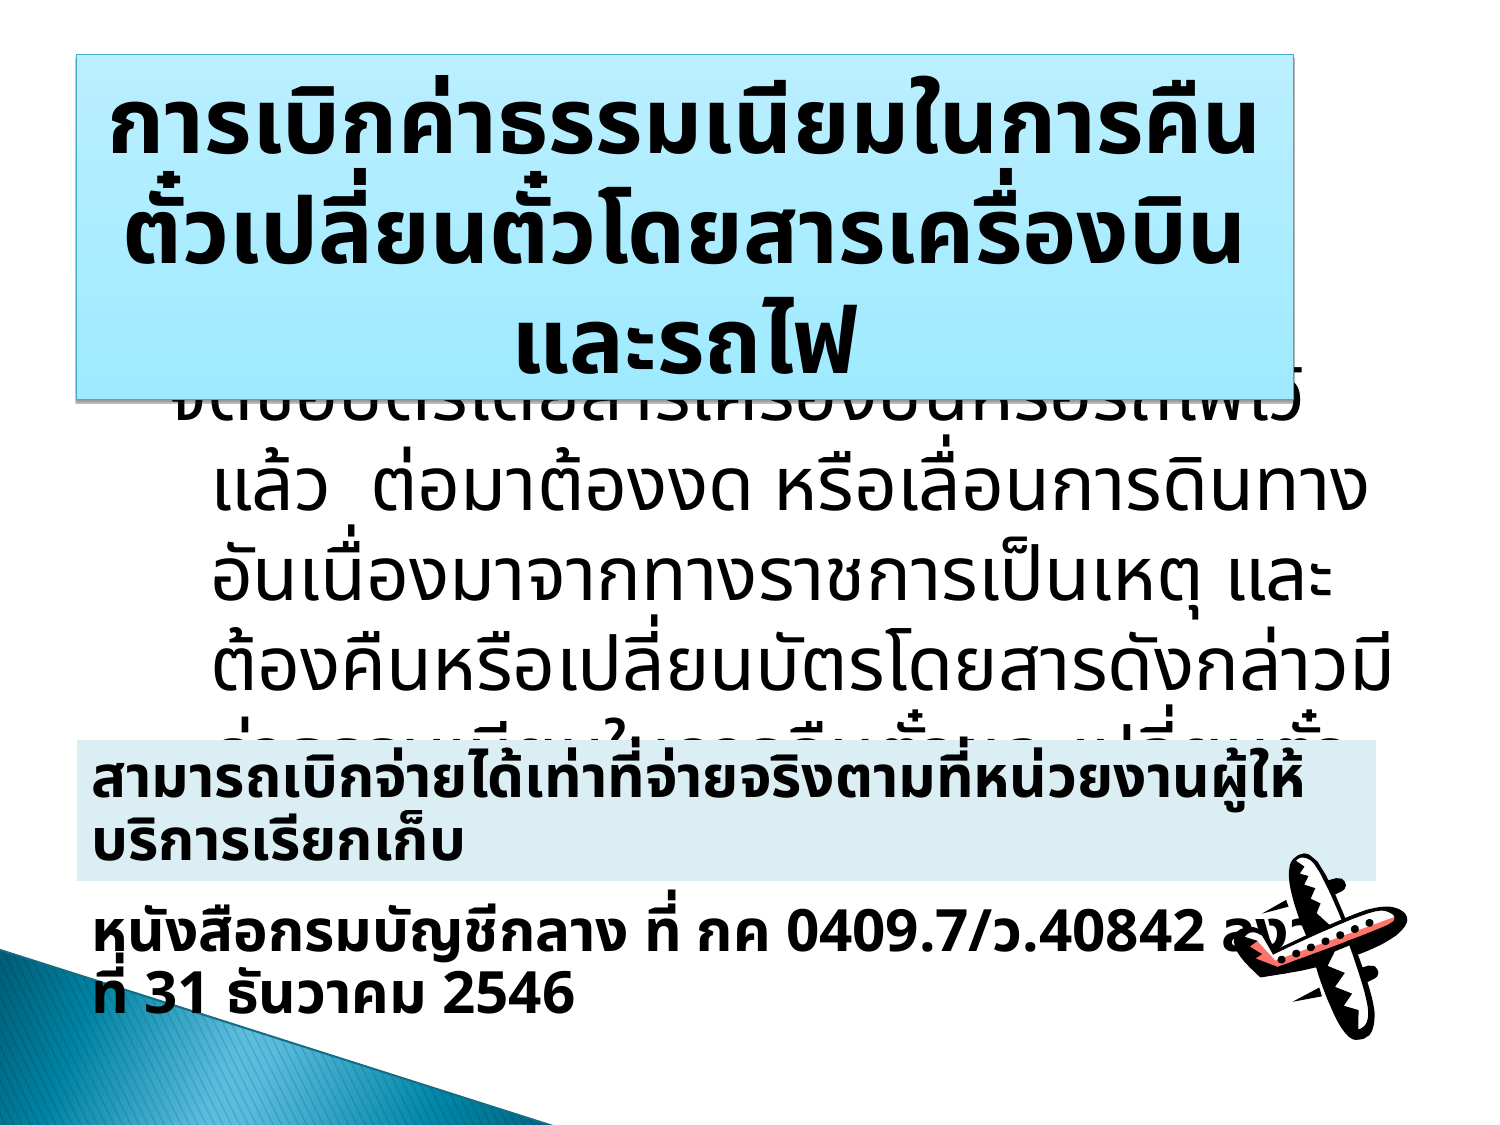

การเบิกค่าธรรมเนียมในการคืนตั๋วเปลี่ยนตั๋วโดยสารเครื่องบินและรถไฟ
# จัดซื้อบัตรโดยสารเครื่องบินหรือรถไฟไว้แล้ว ต่อมาต้องงด หรือเลื่อนการดินทาง อันเนื่องมาจากทางราชการเป็นเหตุ และต้องคืนหรือเปลี่ยนบัตรโดยสารดังกล่าวมีค่าธรรมเนียมในการคืนตั๋วและเปลี่ยนตั๋วโดยสารเครื่องบินหรือรถไฟกรณีนี้
สามารถเบิกจ่ายได้เท่าที่จ่ายจริงตามที่หน่วยงานผู้ให้บริการเรียกเก็บ
หนังสือกรมบัญชีกลาง ที่ กค 0409.7/ว.40842 ลงวันที่ 31 ธันวาคม 2546